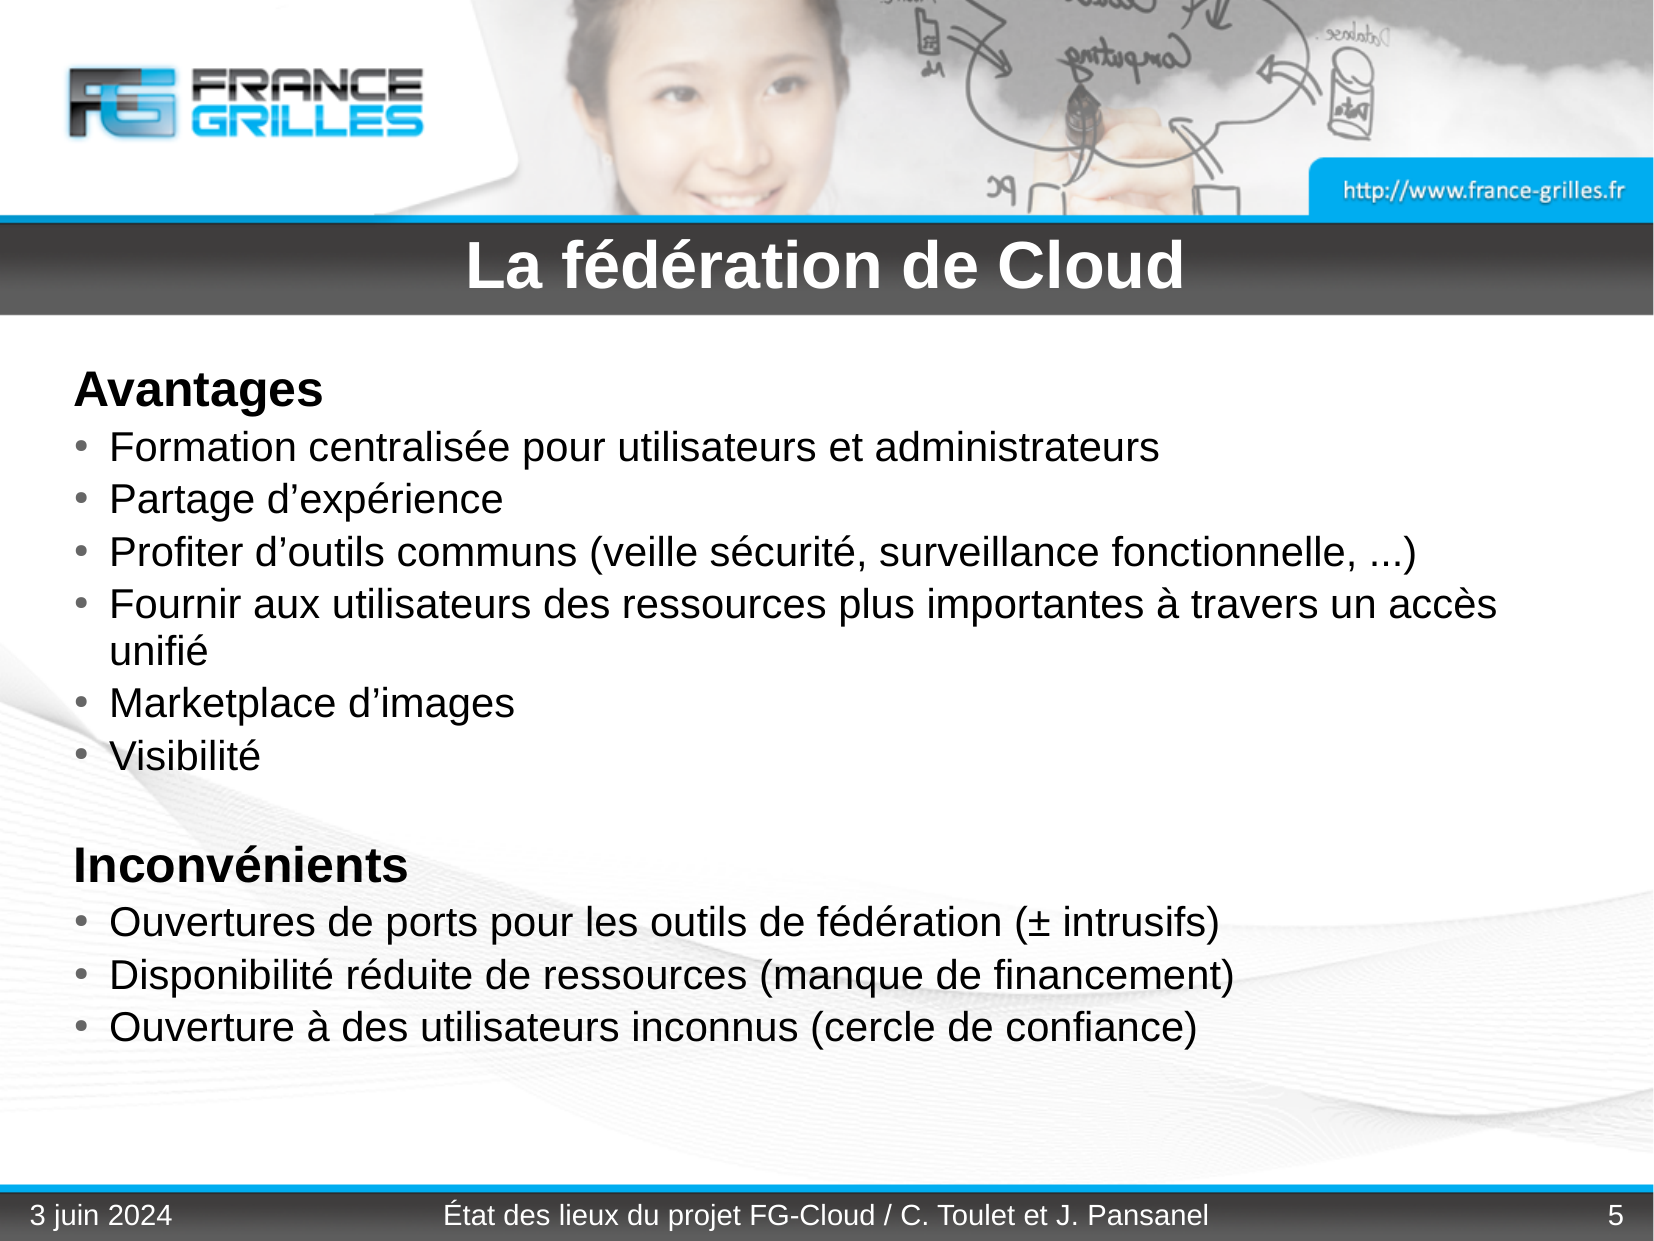

La fédération de Cloud
Avantages
Formation centralisée pour utilisateurs et administrateurs
Partage d’expérience
Profiter d’outils communs (veille sécurité, surveillance fonctionnelle, ...)
Fournir aux utilisateurs des ressources plus importantes à travers un accès unifié
Marketplace d’images
Visibilité
Inconvénients
Ouvertures de ports pour les outils de fédération (± intrusifs)
Disponibilité réduite de ressources (manque de financement)
Ouverture à des utilisateurs inconnus (cercle de confiance)
3 juin 2024
État des lieux du projet FG-Cloud / C. Toulet et J. Pansanel
5